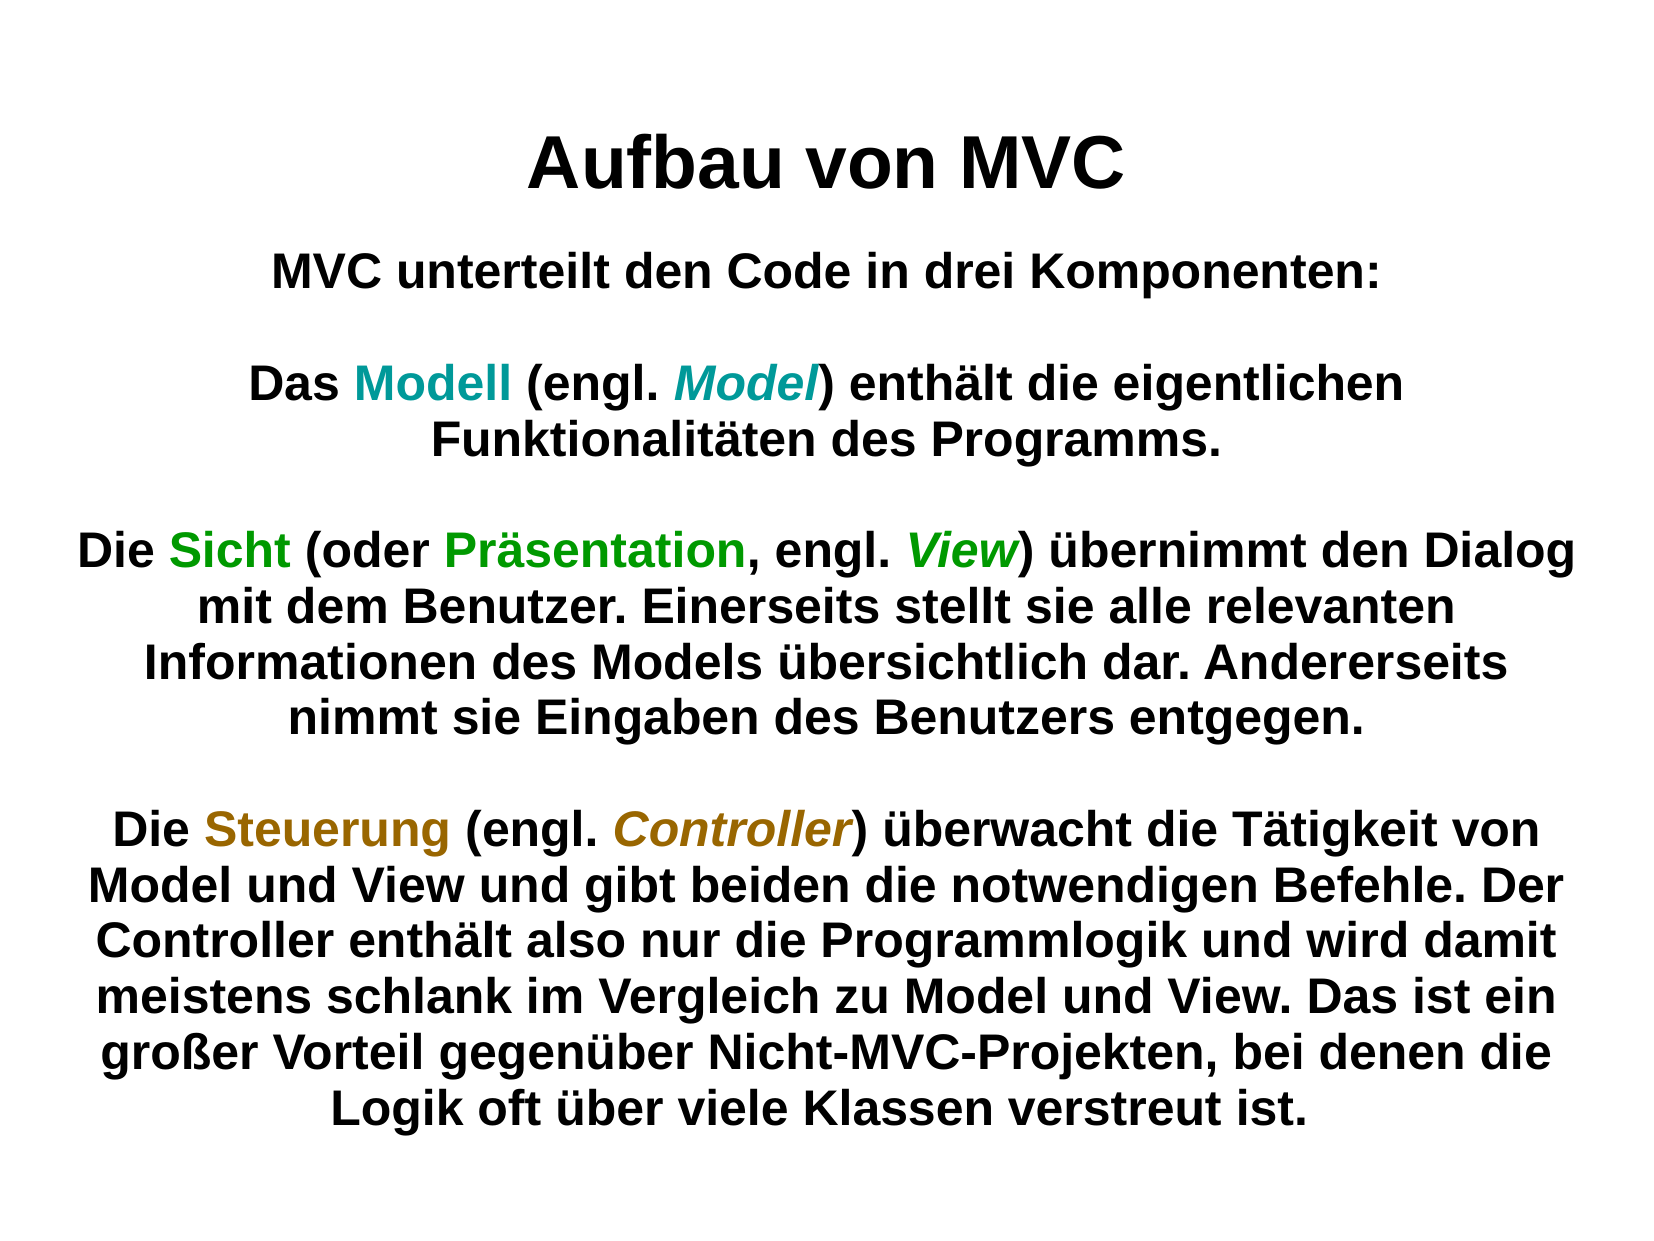

# Aufbau von MVC
MVC unterteilt den Code in drei Komponenten:
Das Modell (engl. Model) enthält die eigentlichen Funktionalitäten des Programms.
Die Sicht (oder Präsentation, engl. View) übernimmt den Dialog mit dem Benutzer. Einerseits stellt sie alle relevanten Informationen des Models übersichtlich dar. Andererseits nimmt sie Eingaben des Benutzers entgegen.
Die Steuerung (engl. Controller) überwacht die Tätigkeit von Model und View und gibt beiden die notwendigen Befehle. Der Controller enthält also nur die Programmlogik und wird damit meistens schlank im Vergleich zu Model und View. Das ist ein großer Vorteil gegenüber Nicht-MVC-Projekten, bei denen die Logik oft über viele Klassen verstreut ist.